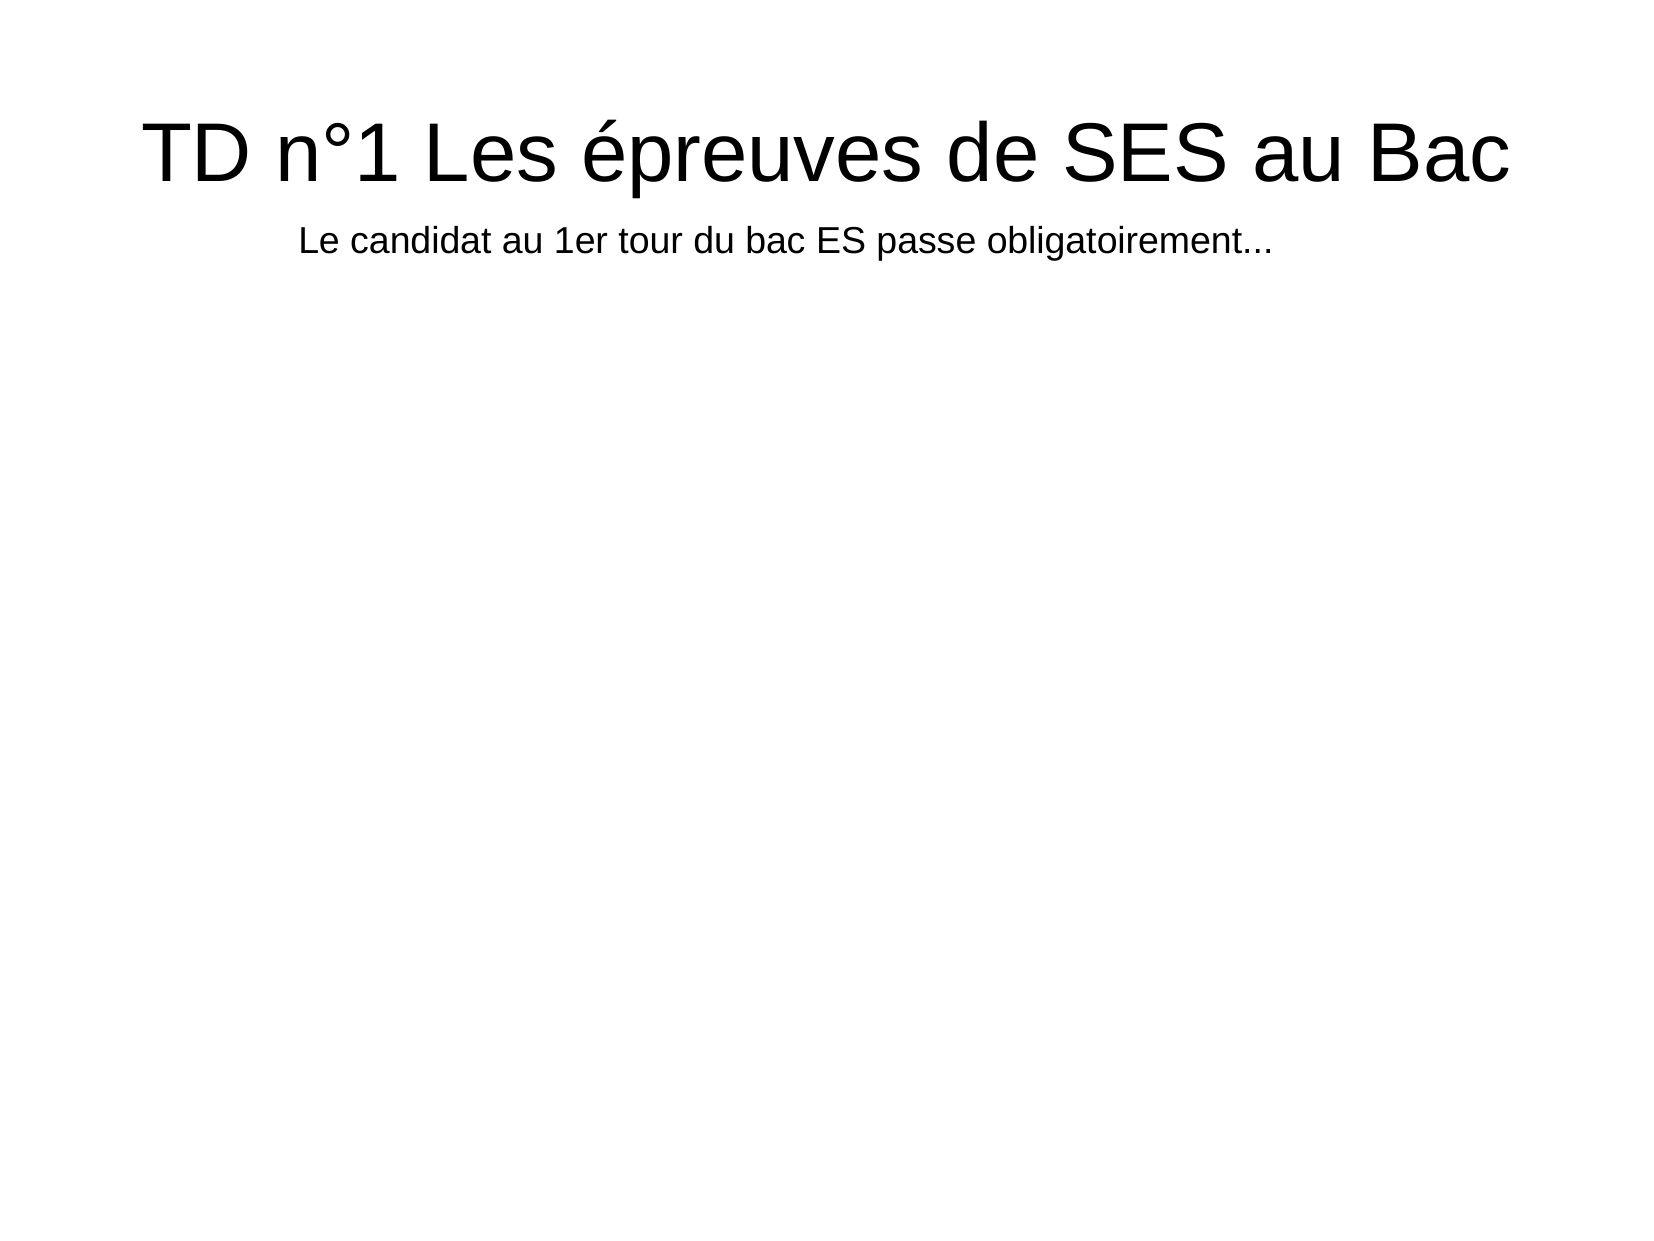

# TD n°1 Les épreuves de SES au Bac
Le candidat au 1er tour du bac ES passe obligatoirement...